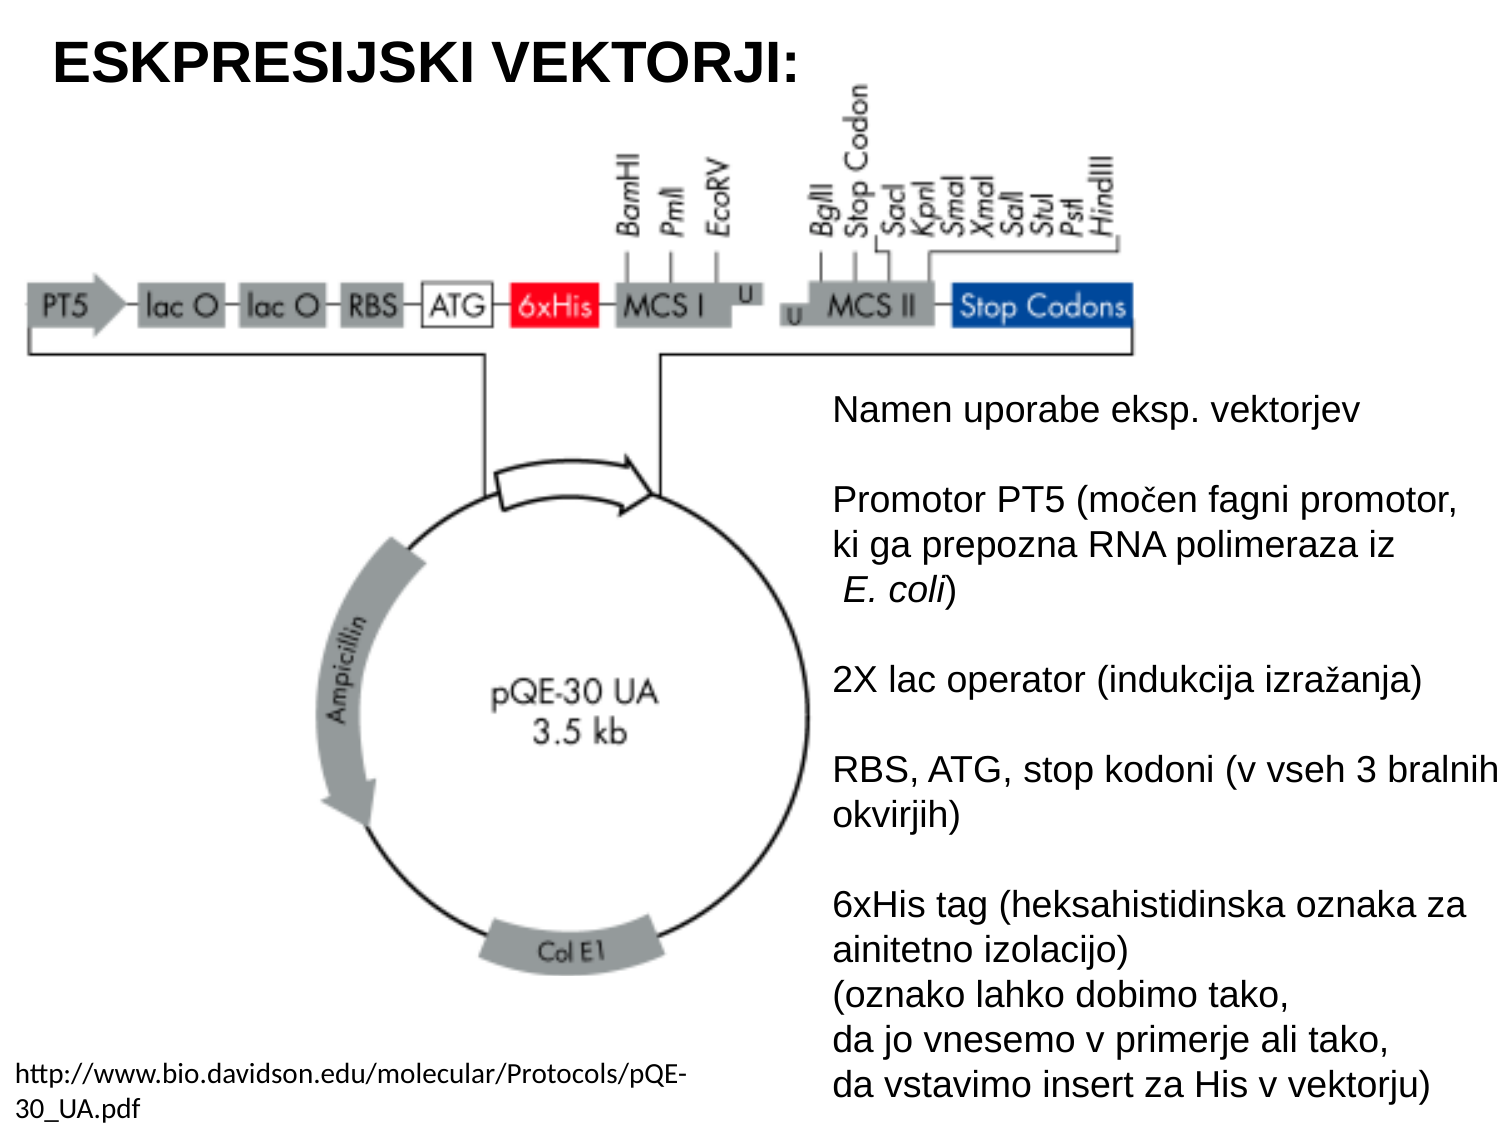

ESKPRESIJSKI VEKTORJI:
Namen uporabe eksp. vektorjev
Promotor PT5 (močen fagni promotor,
ki ga prepozna RNA polimeraza iz
 E. coli)
2X lac operator (indukcija izražanja)
RBS, ATG, stop kodoni (v vseh 3 bralnih okvirjih)
6xHis tag (heksahistidinska oznaka za
ainitetno izolacijo)
(oznako lahko dobimo tako,
da jo vnesemo v primerje ali tako,
da vstavimo insert za His v vektorju)
http://www.bio.davidson.edu/molecular/Protocols/pQE-30_UA.pdf